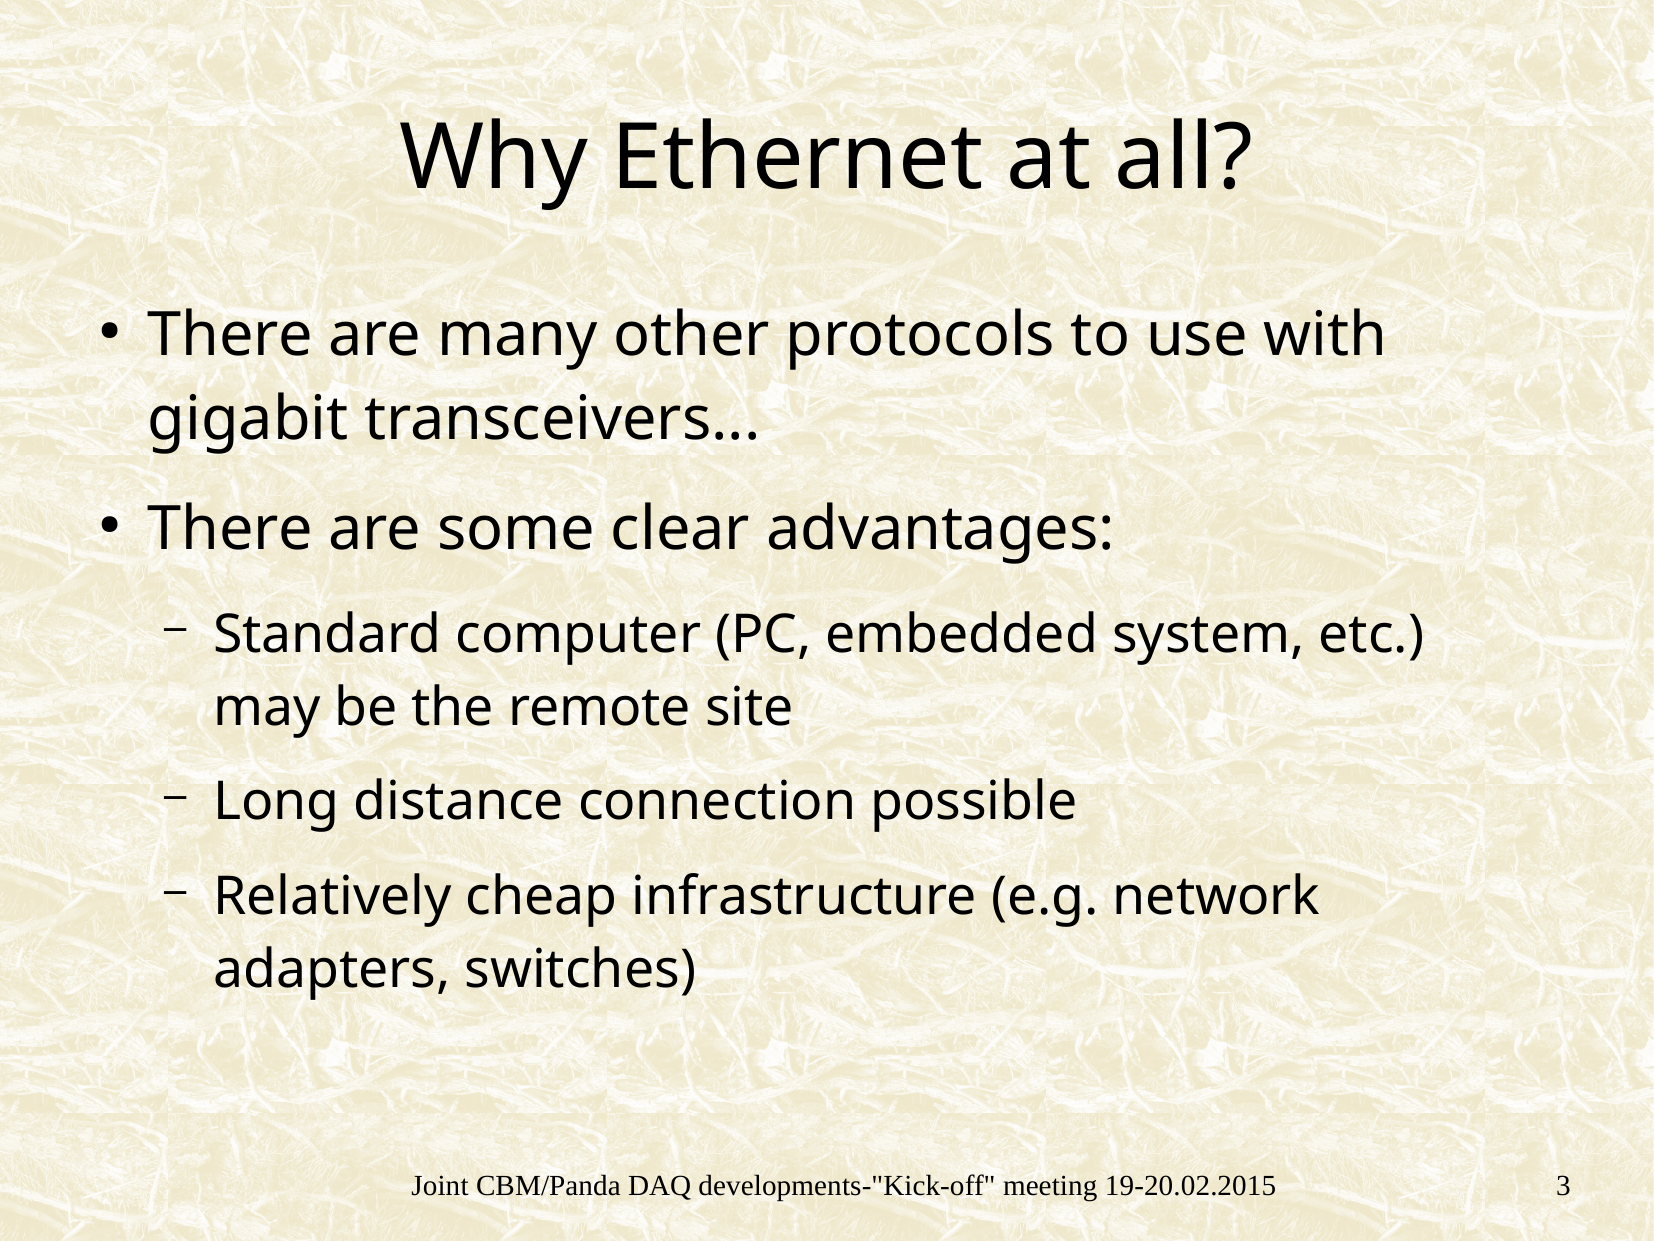

# Why Ethernet at all?
There are many other protocols to use with gigabit transceivers...
There are some clear advantages:
Standard computer (PC, embedded system, etc.) may be the remote site
Long distance connection possible
Relatively cheap infrastructure (e.g. network adapters, switches)
Joint CBM/Panda DAQ developments-"Kick-off" meeting 19-20.02.2015
3